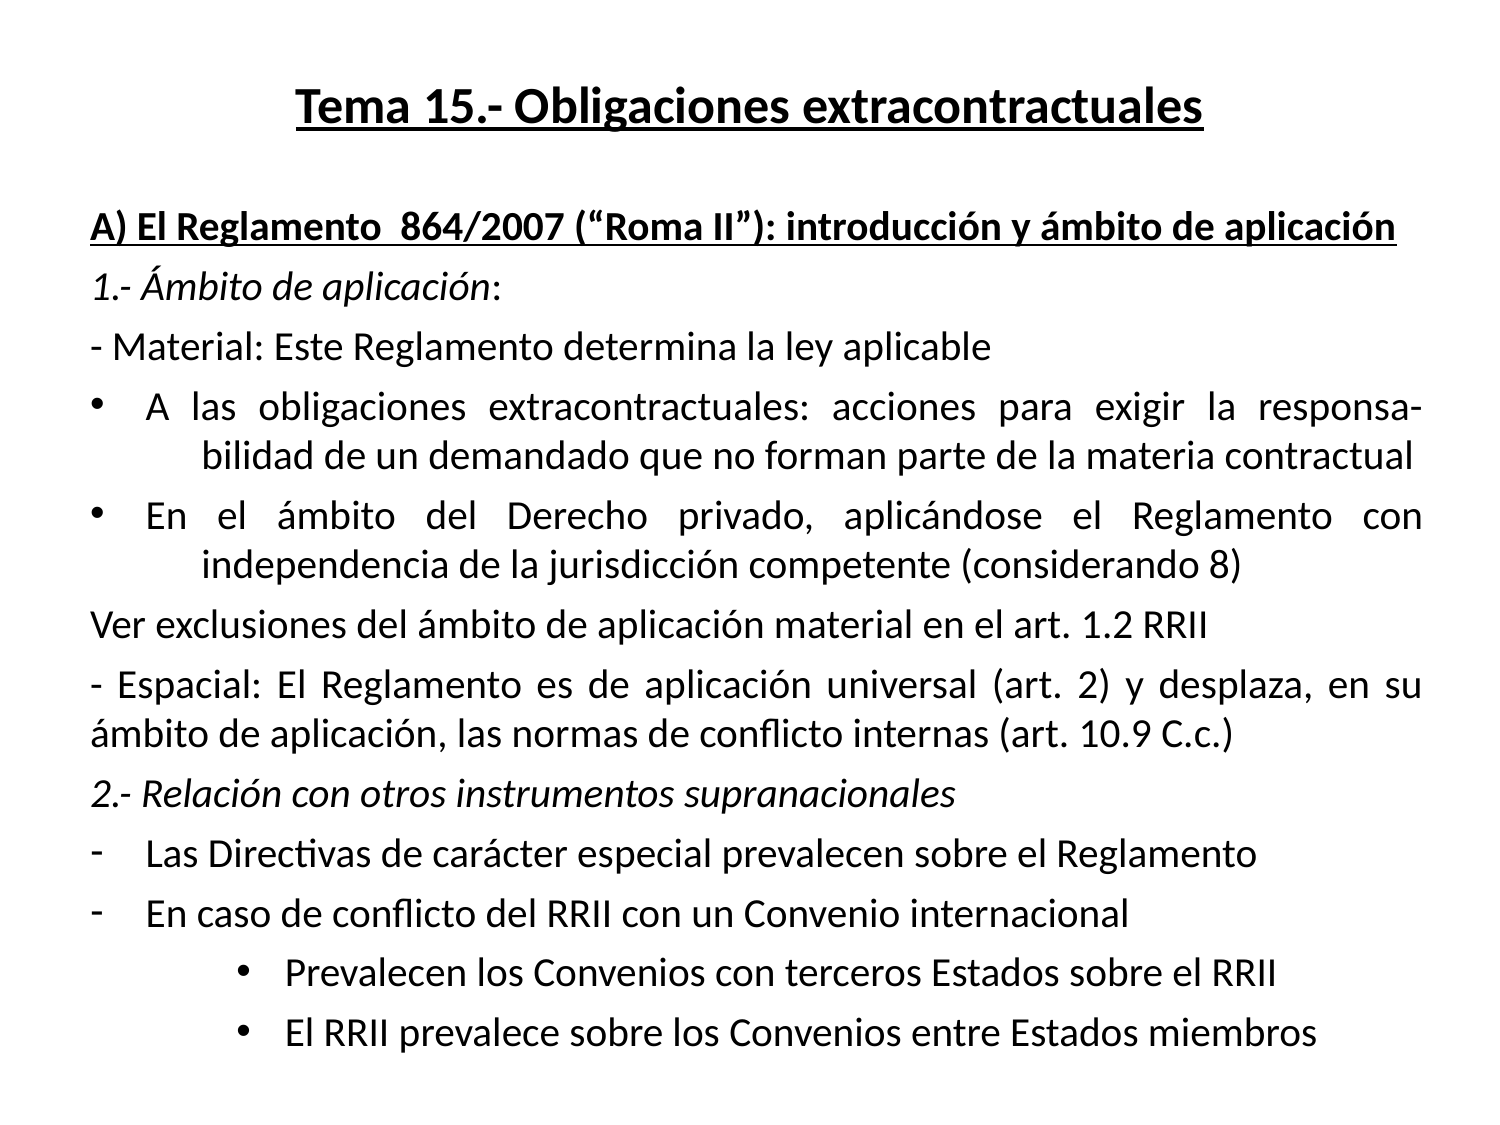

# Tema 15.- Obligaciones extracontractuales
A) El Reglamento 864/2007 (“Roma II”): introducción y ámbito de aplicación
1.- Ámbito de aplicación:
- Material: Este Reglamento determina la ley aplicable
A las obligaciones extracontractuales: acciones para exigir la responsa-bilidad de un demandado que no forman parte de la materia contractual
En el ámbito del Derecho privado, aplicándose el Reglamento con independencia de la jurisdicción competente (considerando 8)
Ver exclusiones del ámbito de aplicación material en el art. 1.2 RRII
- Espacial: El Reglamento es de aplicación universal (art. 2) y desplaza, en su ámbito de aplicación, las normas de conflicto internas (art. 10.9 C.c.)
2.- Relación con otros instrumentos supranacionales
Las Directivas de carácter especial prevalecen sobre el Reglamento
En caso de conflicto del RRII con un Convenio internacional
Prevalecen los Convenios con terceros Estados sobre el RRII
El RRII prevalece sobre los Convenios entre Estados miembros